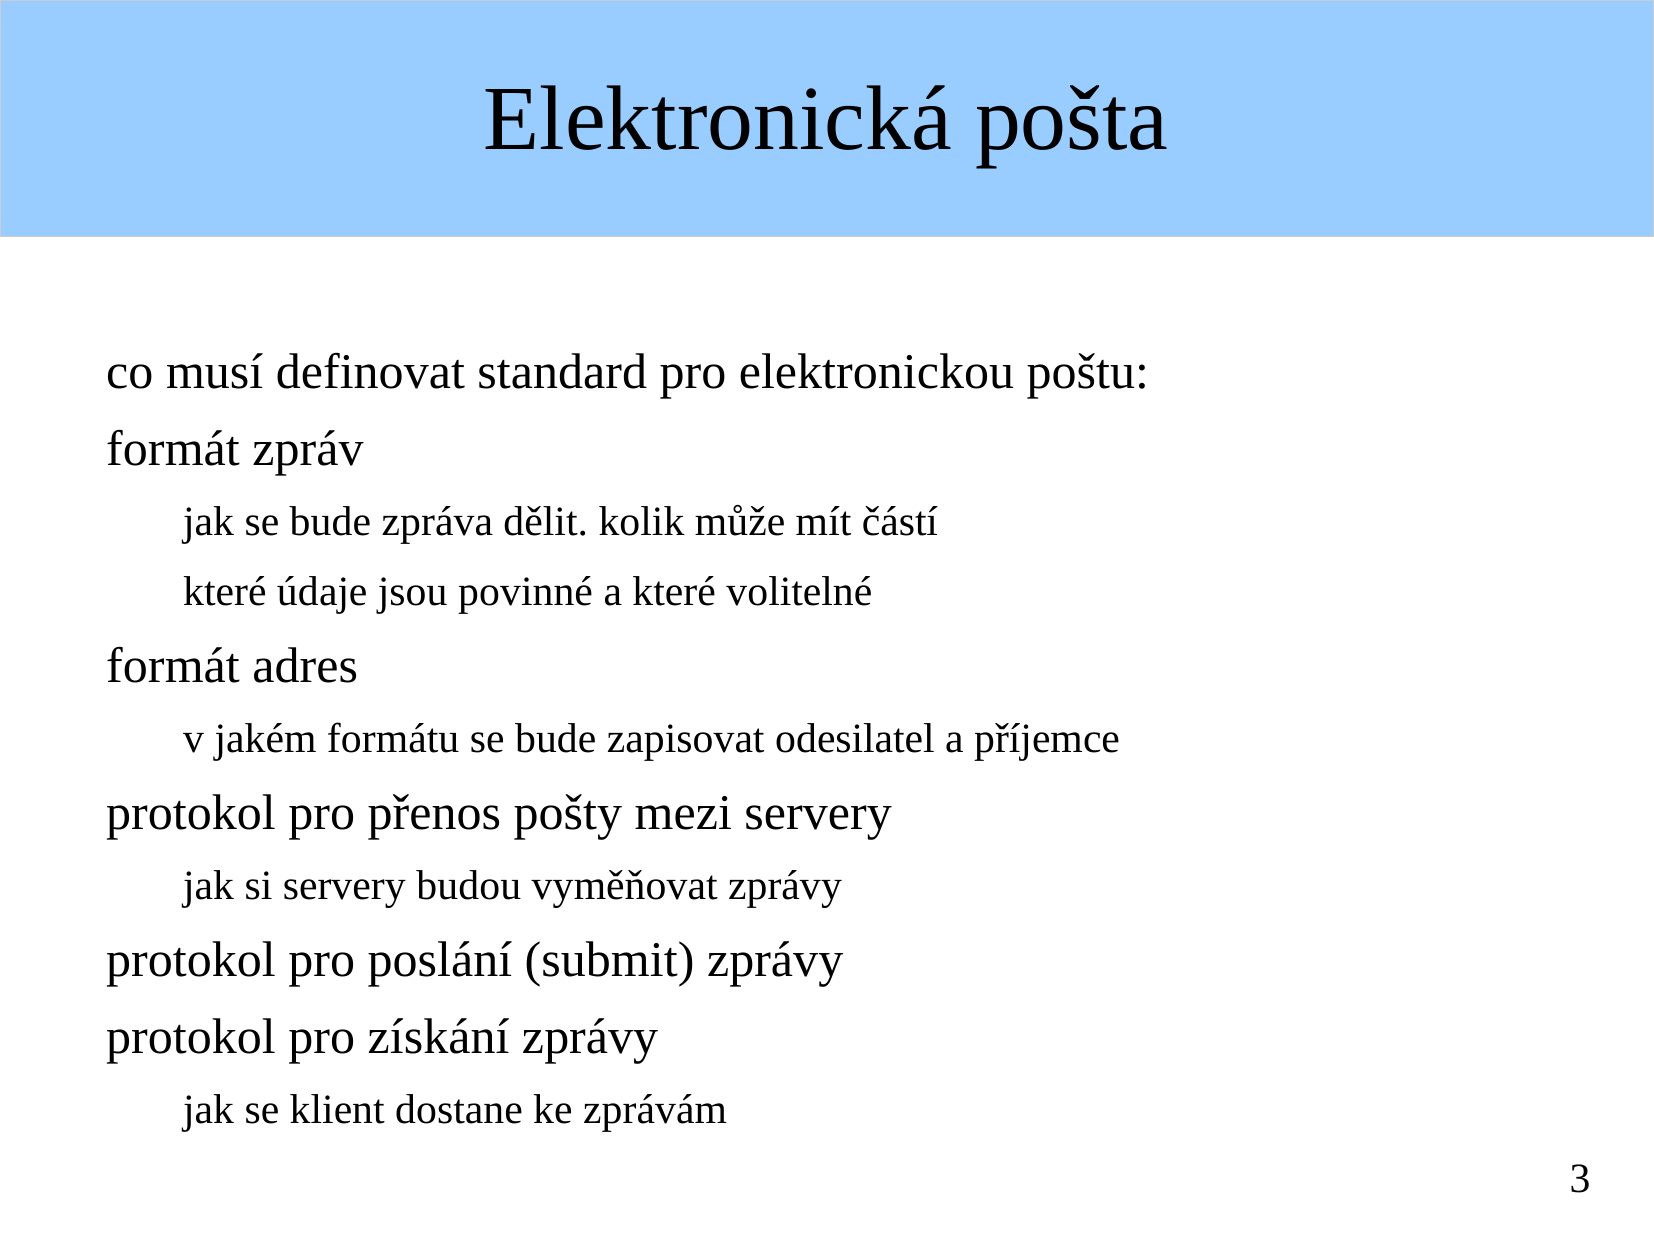

# Elektronická pošta
co musí definovat standard pro elektronickou poštu:
formát zpráv
jak se bude zpráva dělit. kolik může mít částí
které údaje jsou povinné a které volitelné
formát adres
v jakém formátu se bude zapisovat odesilatel a příjemce
protokol pro přenos pošty mezi servery
jak si servery budou vyměňovat zprávy
protokol pro poslání (submit) zprávy
protokol pro získání zprávy
jak se klient dostane ke zprávám